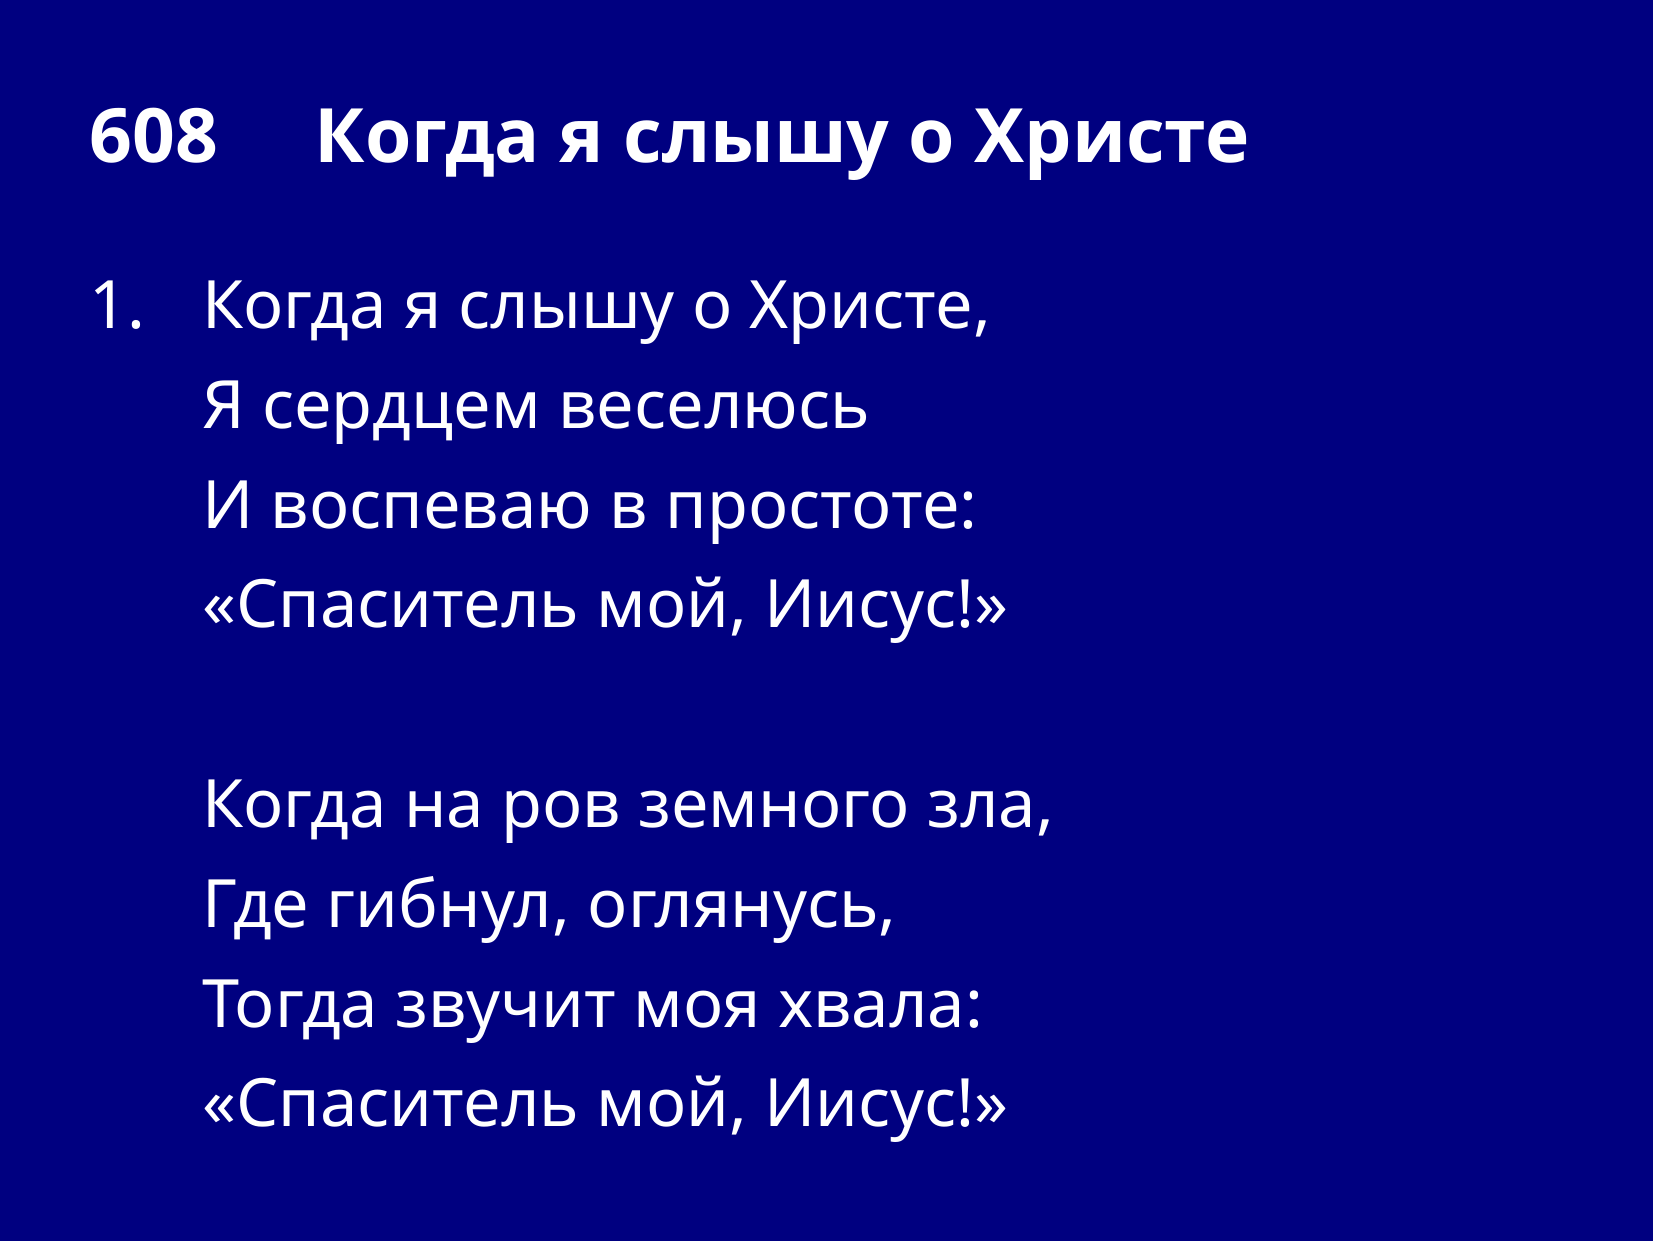

608	Когда я слышу о Христе
1.	Когда я слышу о Христе,
	Я сердцем веселюсь
	И воспеваю в простоте:
	«Спаситель мой, Иисус!»
	Когда на ров земного зла,
	Где гибнул, оглянусь,
	Тогда звучит моя хвала:
	«Спаситель мой, Иисус!»